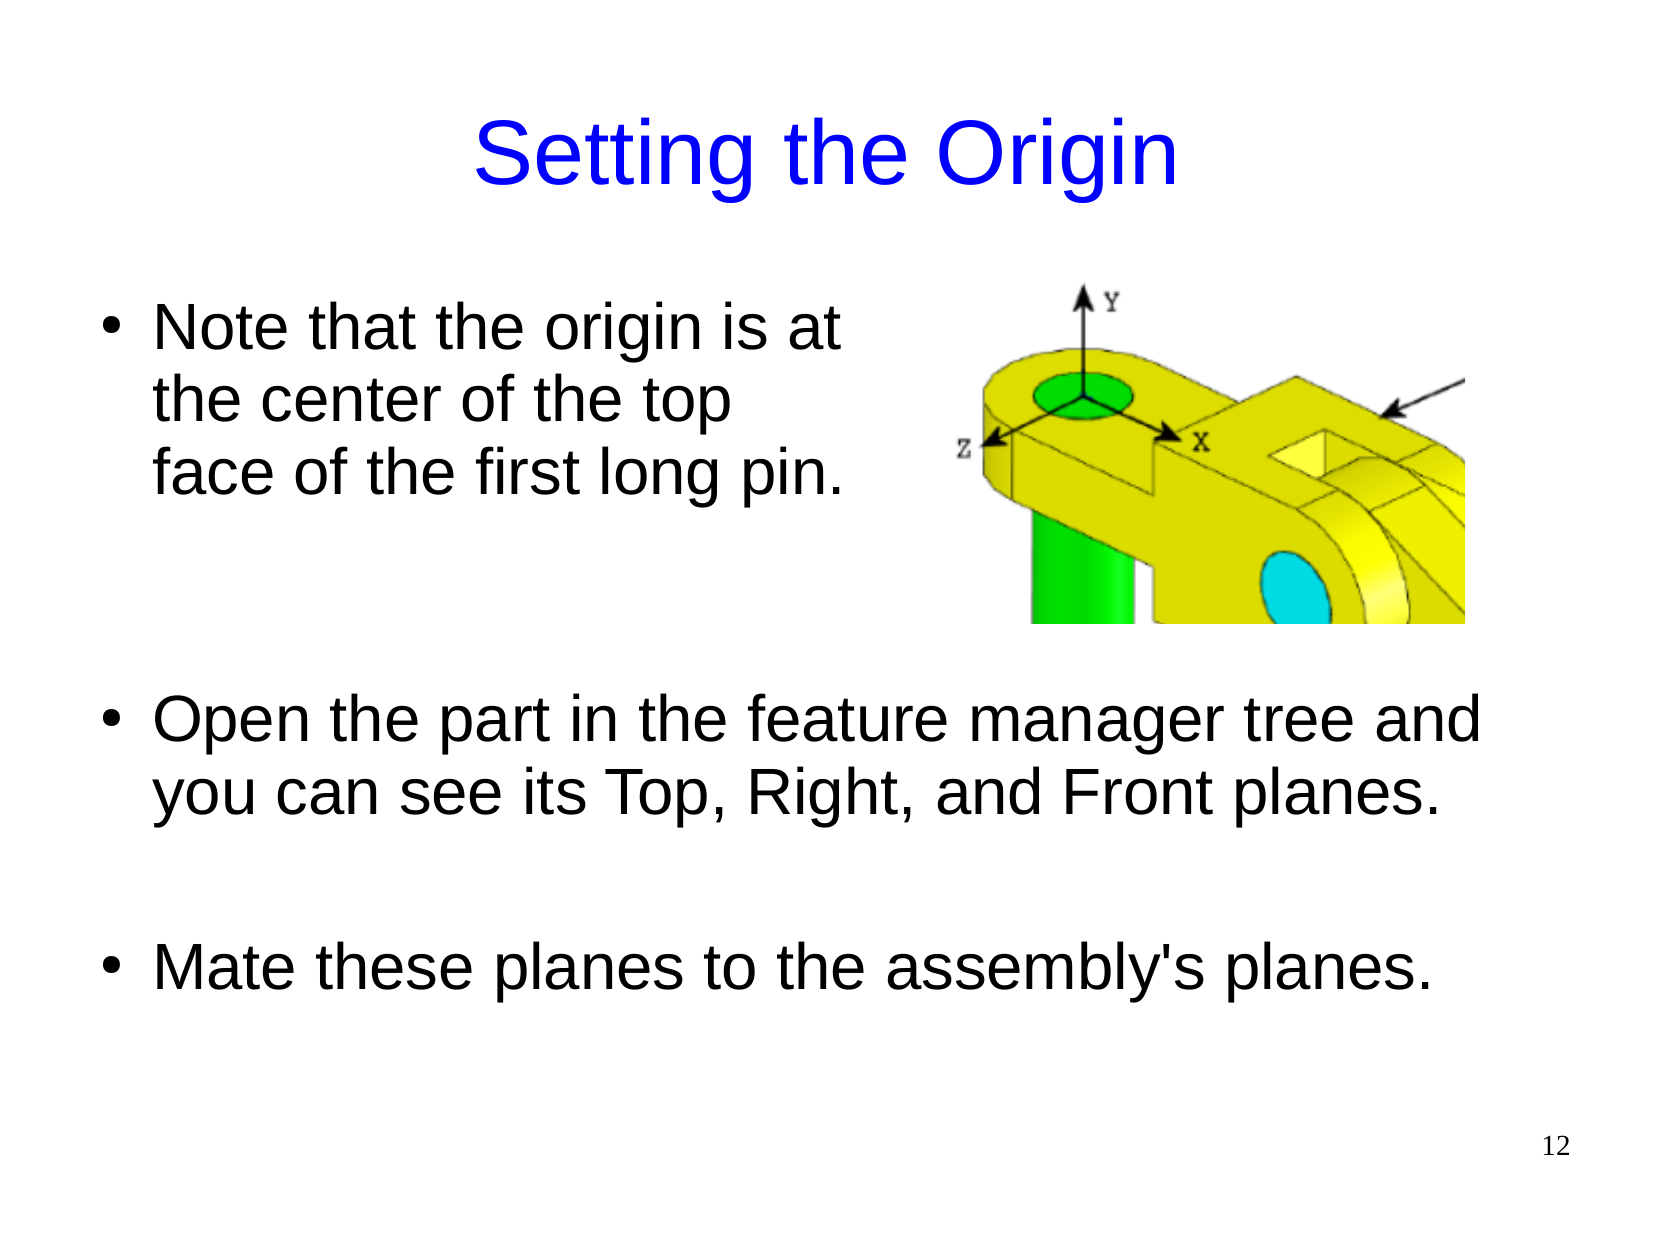

# Setting the Origin
Note that the origin is at
the center of the top
face of the first long pin.
Open the part in the feature manager tree and you can see its Top, Right, and Front planes.
Mate these planes to the assembly's planes.
12